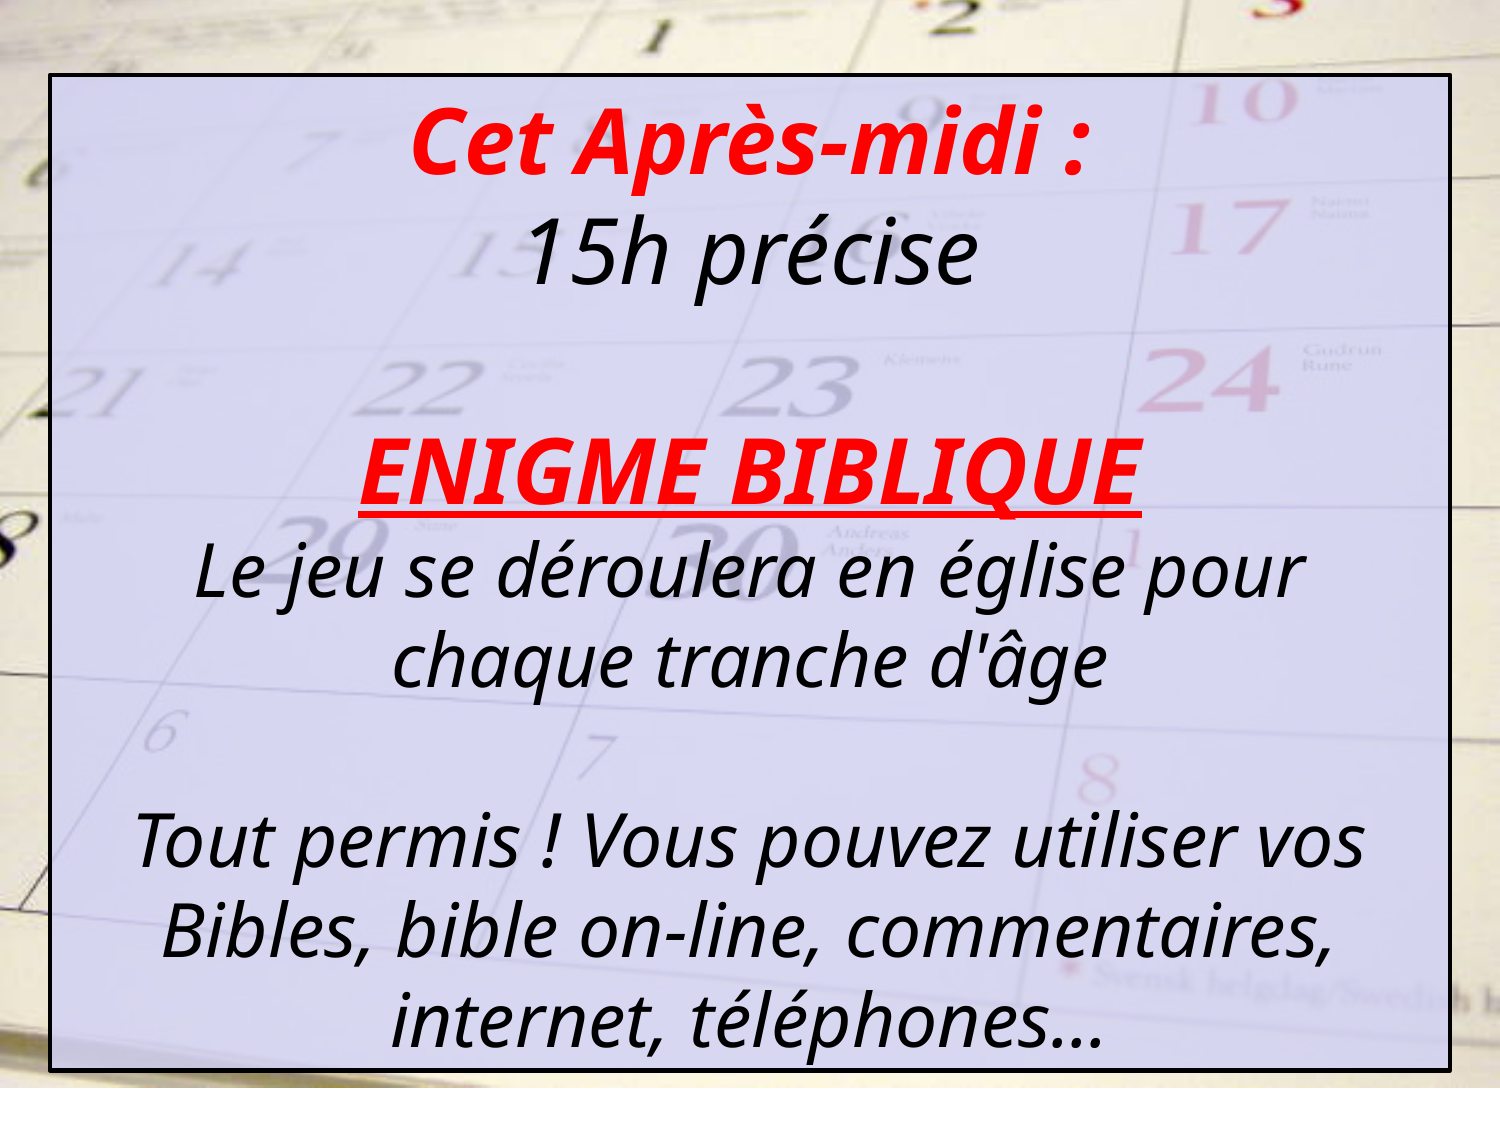

Cet Après-midi :
15h précise
ENIGME BIBLIQUE
Le jeu se déroulera en église pour chaque tranche d'âge
Tout permis ! Vous pouvez utiliser vos Bibles, bible on-line, commentaires, internet, téléphones...